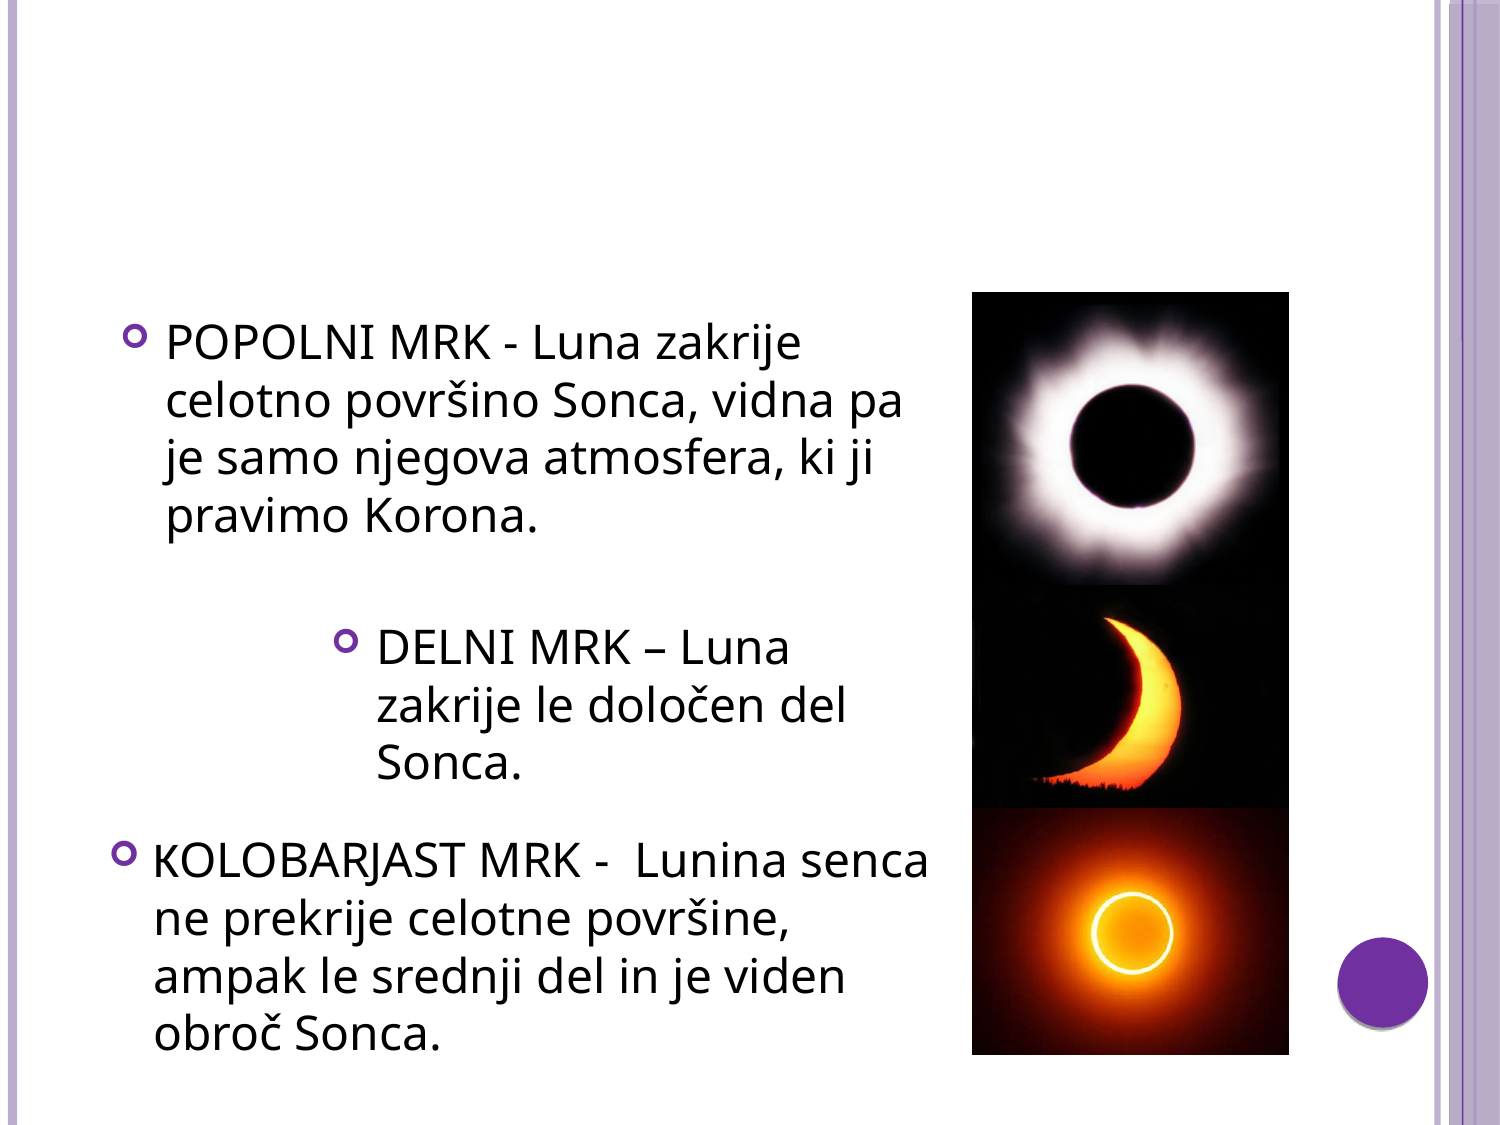

# POZNAMO VEČ VRST SONČEVIH MRKOV:
POPOLNI MRK - Luna zakrije celotno površino Sonca, vidna pa je samo njegova atmosfera, ki ji pravimo Korona.
DELNI MRK – Luna zakrije le določen del Sonca.
KOLOBARJAST MRK - Lunina senca ne prekrije celotne površine, ampak le srednji del in je viden obroč Sonca.